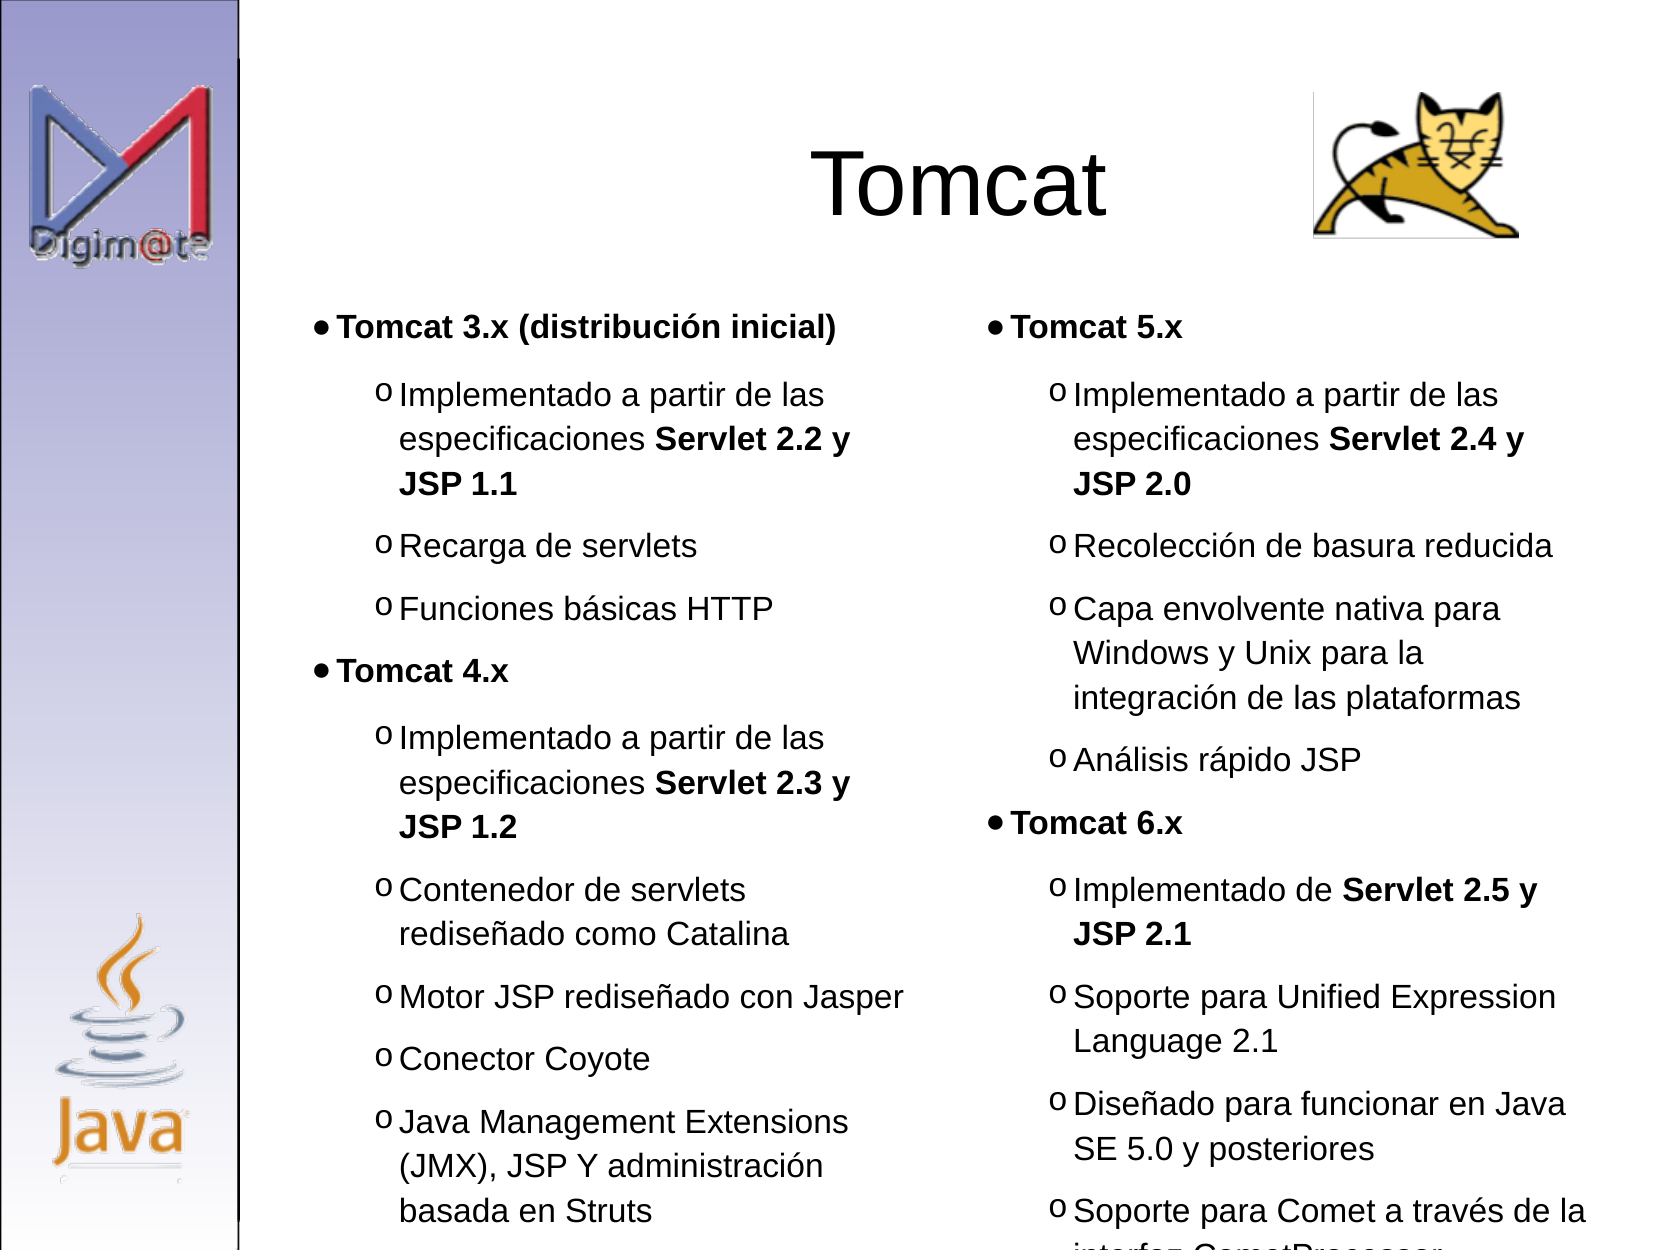

# Tomcat
Tomcat 3.x (distribución inicial)
Implementado a partir de las especificaciones Servlet 2.2 y JSP 1.1
Recarga de servlets
Funciones básicas HTTP
Tomcat 4.x
Implementado a partir de las especificaciones Servlet 2.3 y JSP 1.2
Contenedor de servlets rediseñado como Catalina
Motor JSP rediseñado con Jasper
Conector Coyote
Java Management Extensions (JMX), JSP Y administración basada en Struts
Tomcat 5.x
Implementado a partir de las especificaciones Servlet 2.4 y JSP 2.0
Recolección de basura reducida
Capa envolvente nativa para Windows y Unix para la integración de las plataformas
Análisis rápido JSP
Tomcat 6.x
Implementado de Servlet 2.5 y JSP 2.1
Soporte para Unified Expression Language 2.1
Diseñado para funcionar en Java SE 5.0 y posteriores
Soporte para Comet a través de la interfaz CometProcessor